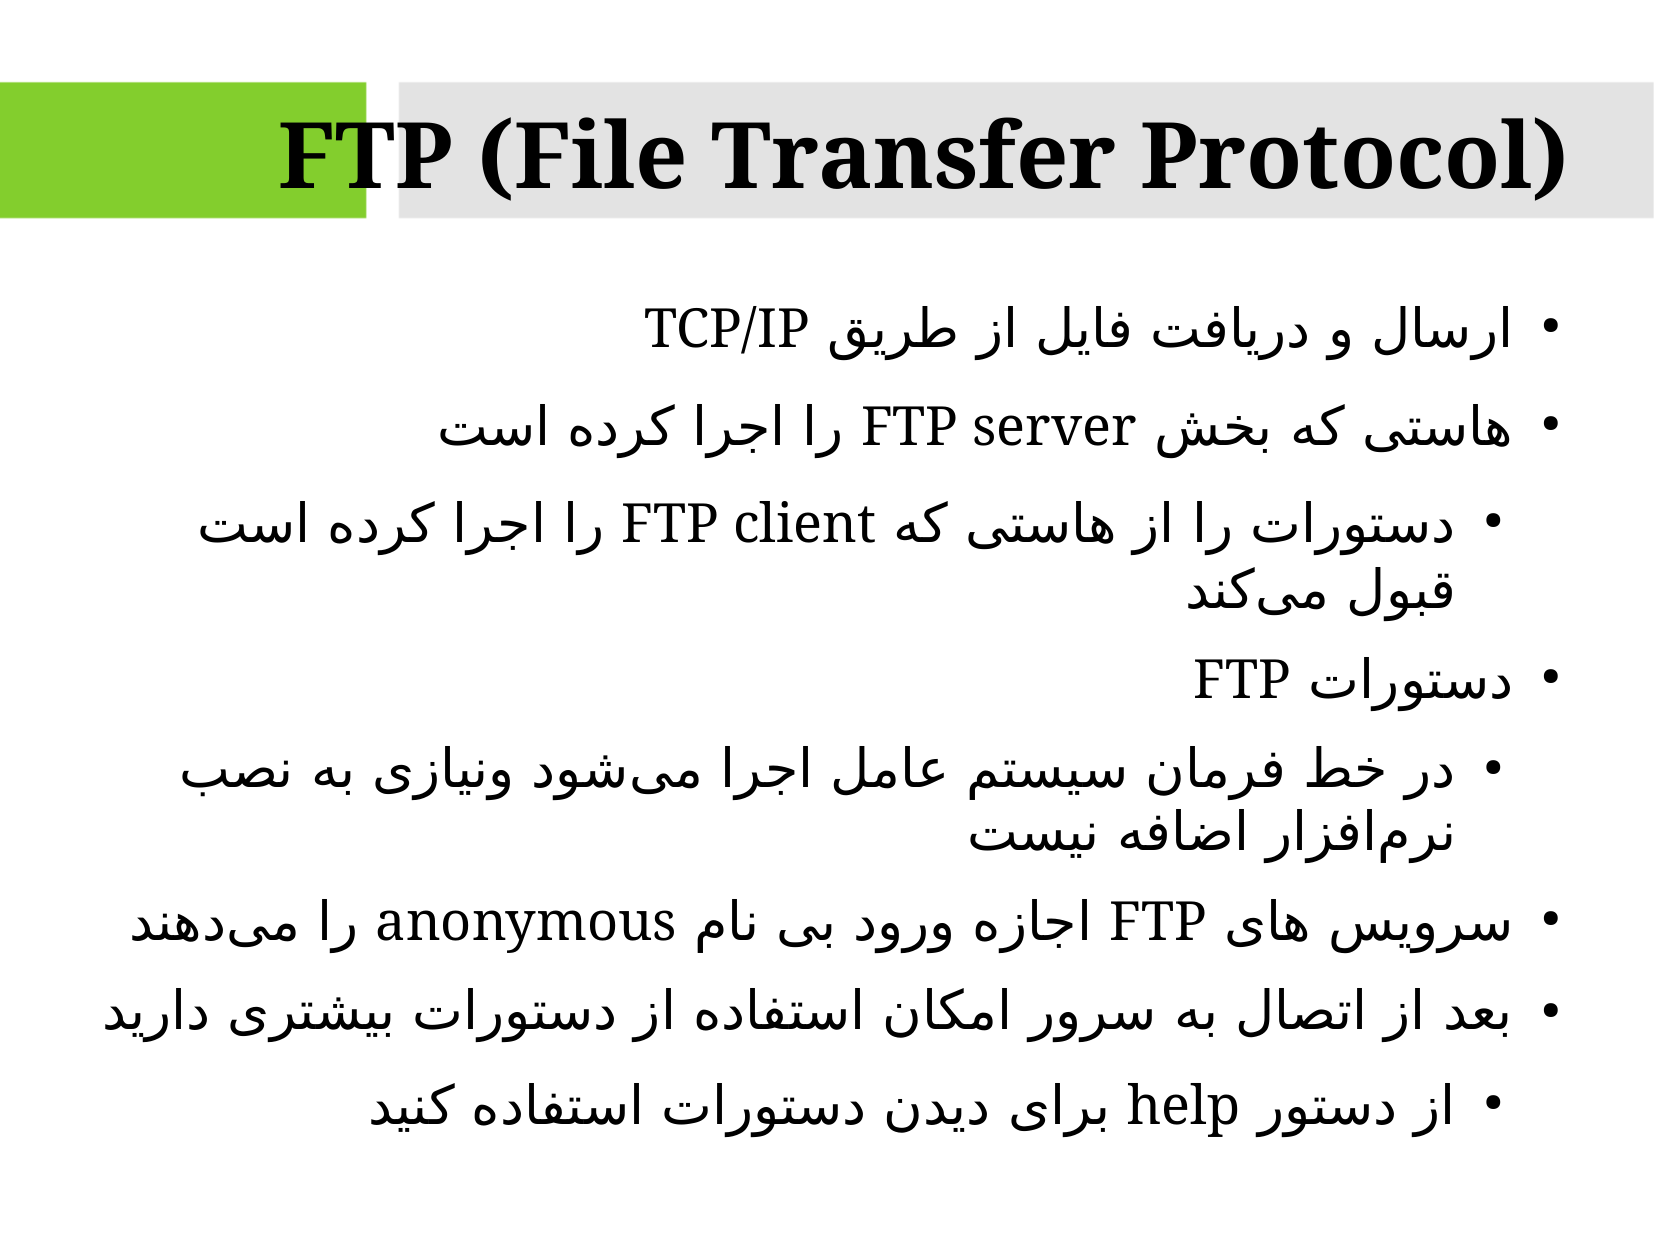

# FTP (File Transfer Protocol)
ارسال و دریافت فایل از طریق TCP/IP
هاستی که بخش FTP server را اجرا کرده است
دستورات را از هاستی که FTP client را اجرا کرده است قبول می‌کند
دستورات FTP
در خط فرمان سیستم عامل اجرا می‌شود ونیازی به نصب نرم‌افزار اضافه نیست
سرویس های FTP اجازه ورود بی نام anonymous را می‌دهند
بعد از اتصال به سرور امکان استفاده از دستورات بیشتری دارید
از دستور help برای دیدن دستورات استفاده کنید